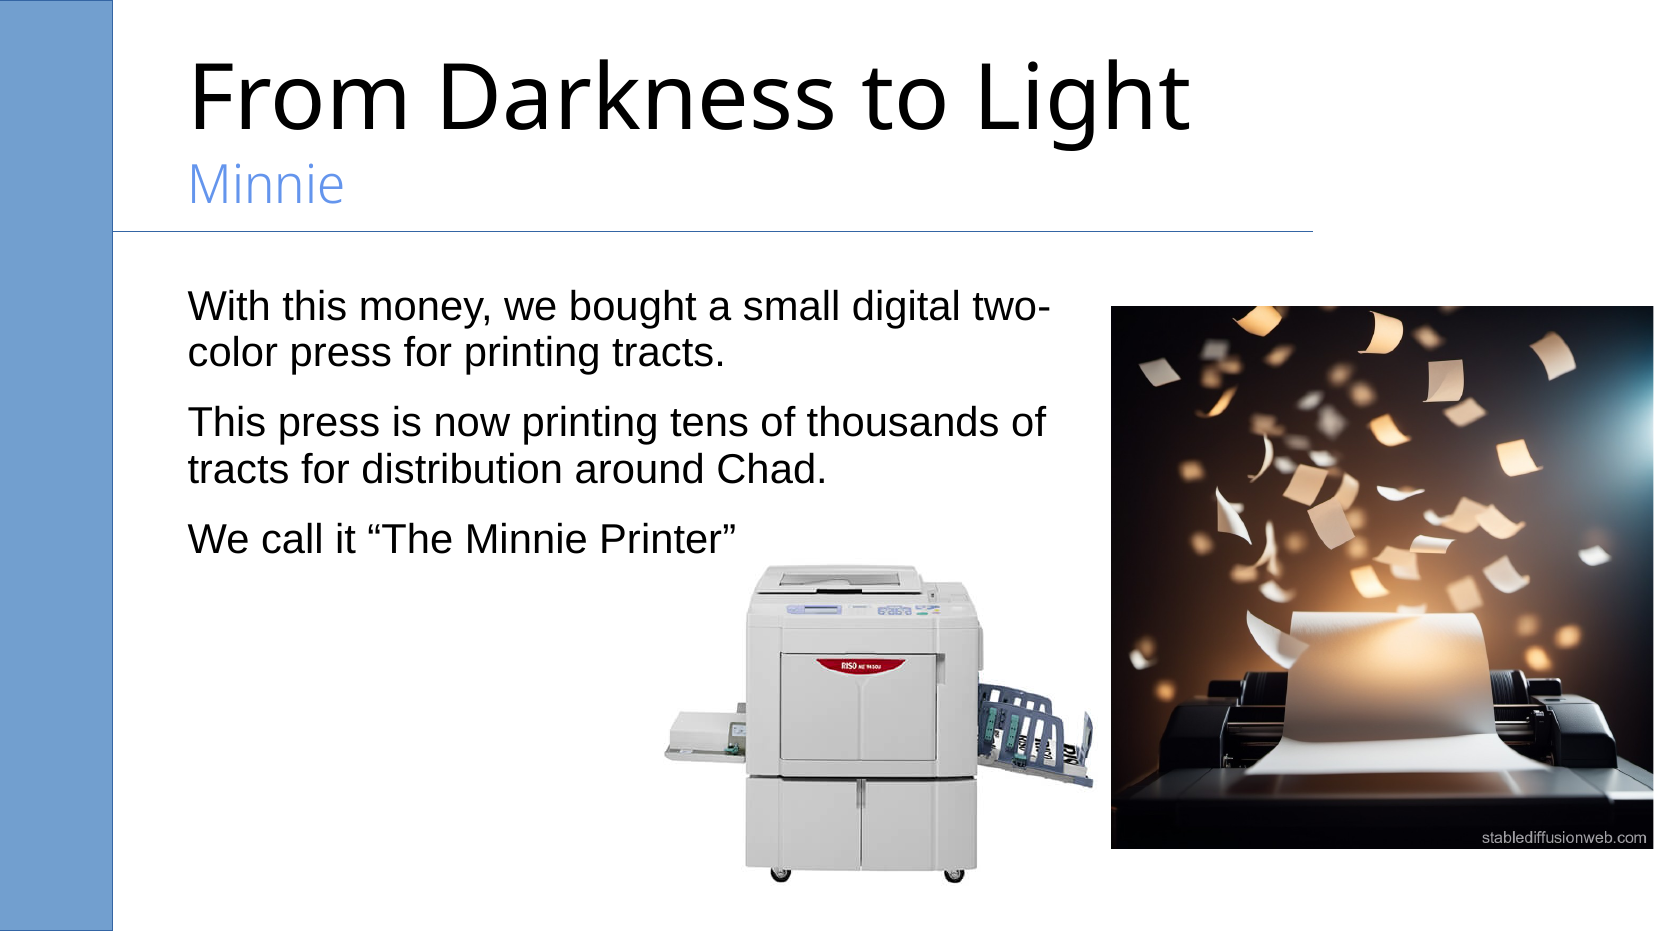

# From Darkness to Light
Minnie
With this money, we bought a small digital two-color press for printing tracts.
This press is now printing tens of thousands of tracts for distribution around Chad.
We call it “The Minnie Printer”